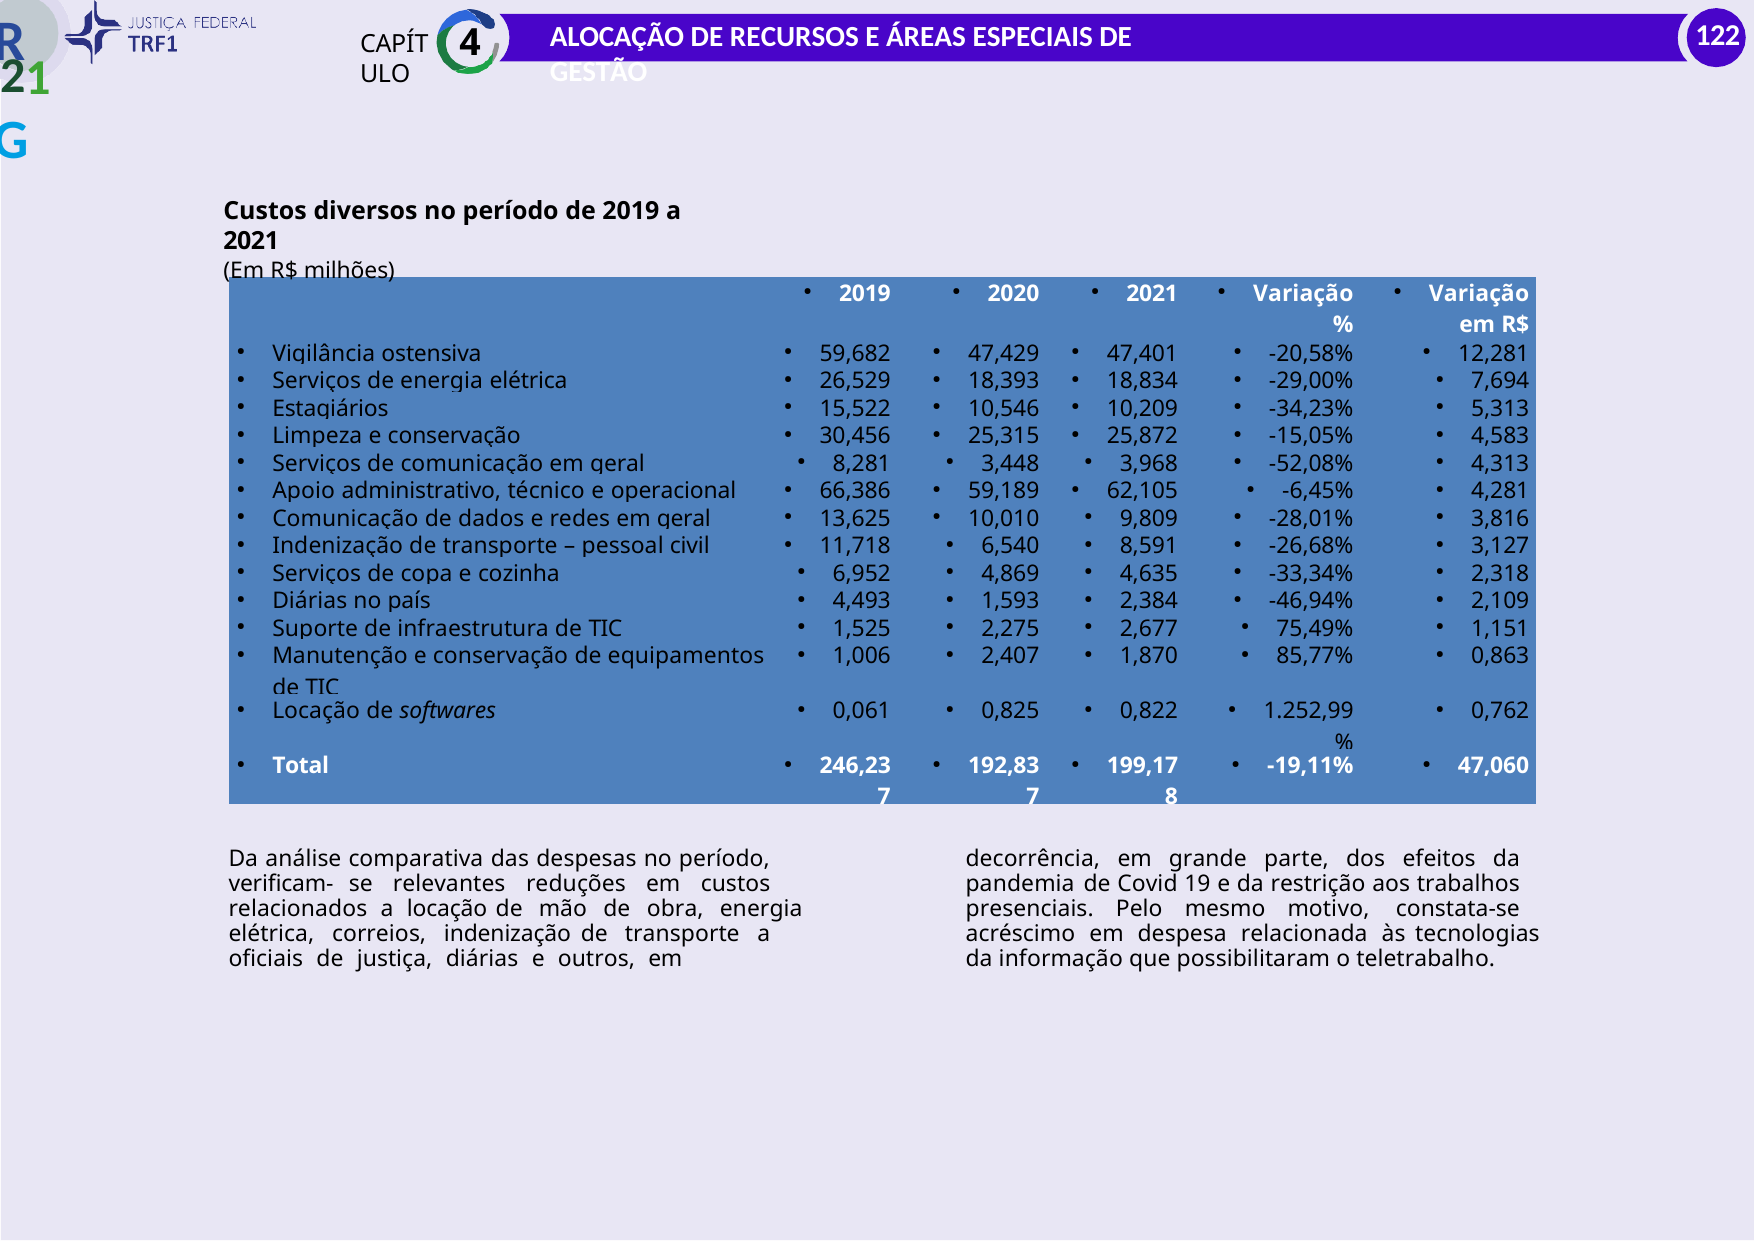

RG
122
21
ALOCAÇÃO DE RECURSOS E ÁREAS ESPECIAIS DE GESTÃO
4
CAPÍTULO
Custos diversos no período de 2019 a 2021
(Em R$ milhões)
| | 2019 | 2020 | 2021 | Variação % | Variação em R$ |
| --- | --- | --- | --- | --- | --- |
| Vigilância ostensiva | 59,682 | 47,429 | 47,401 | -20,58% | 12,281 |
| Serviços de energia elétrica | 26,529 | 18,393 | 18,834 | -29,00% | 7,694 |
| Estagiários | 15,522 | 10,546 | 10,209 | -34,23% | 5,313 |
| Limpeza e conservação | 30,456 | 25,315 | 25,872 | -15,05% | 4,583 |
| Serviços de comunicação em geral | 8,281 | 3,448 | 3,968 | -52,08% | 4,313 |
| Apoio administrativo, técnico e operacional | 66,386 | 59,189 | 62,105 | -6,45% | 4,281 |
| Comunicação de dados e redes em geral | 13,625 | 10,010 | 9,809 | -28,01% | 3,816 |
| Indenização de transporte – pessoal civil | 11,718 | 6,540 | 8,591 | -26,68% | 3,127 |
| Serviços de copa e cozinha | 6,952 | 4,869 | 4,635 | -33,34% | 2,318 |
| Diárias no país | 4,493 | 1,593 | 2,384 | -46,94% | 2,109 |
| Suporte de infraestrutura de TIC | 1,525 | 2,275 | 2,677 | 75,49% | 1,151 |
| Manutenção e conservação de equipamentos de TIC | 1,006 | 2,407 | 1,870 | 85,77% | 0,863 |
| Locação de softwares | 0,061 | 0,825 | 0,822 | 1.252,99% | 0,762 |
| Total | 246,237 | 192,837 | 199,178 | -19,11% | 47,060 |
Da análise comparativa das despesas no período, verificam- se relevantes reduções em custos relacionados a locação de mão de obra, energia elétrica, correios, indenização de transporte a oficiais de justiça, diárias e outros, em
decorrência, em grande parte, dos efeitos da pandemia de Covid 19 e da restrição aos trabalhos presenciais. Pelo mesmo motivo, constata-se acréscimo em despesa relacionada às tecnologias da informação que possibilitaram o teletrabalho.